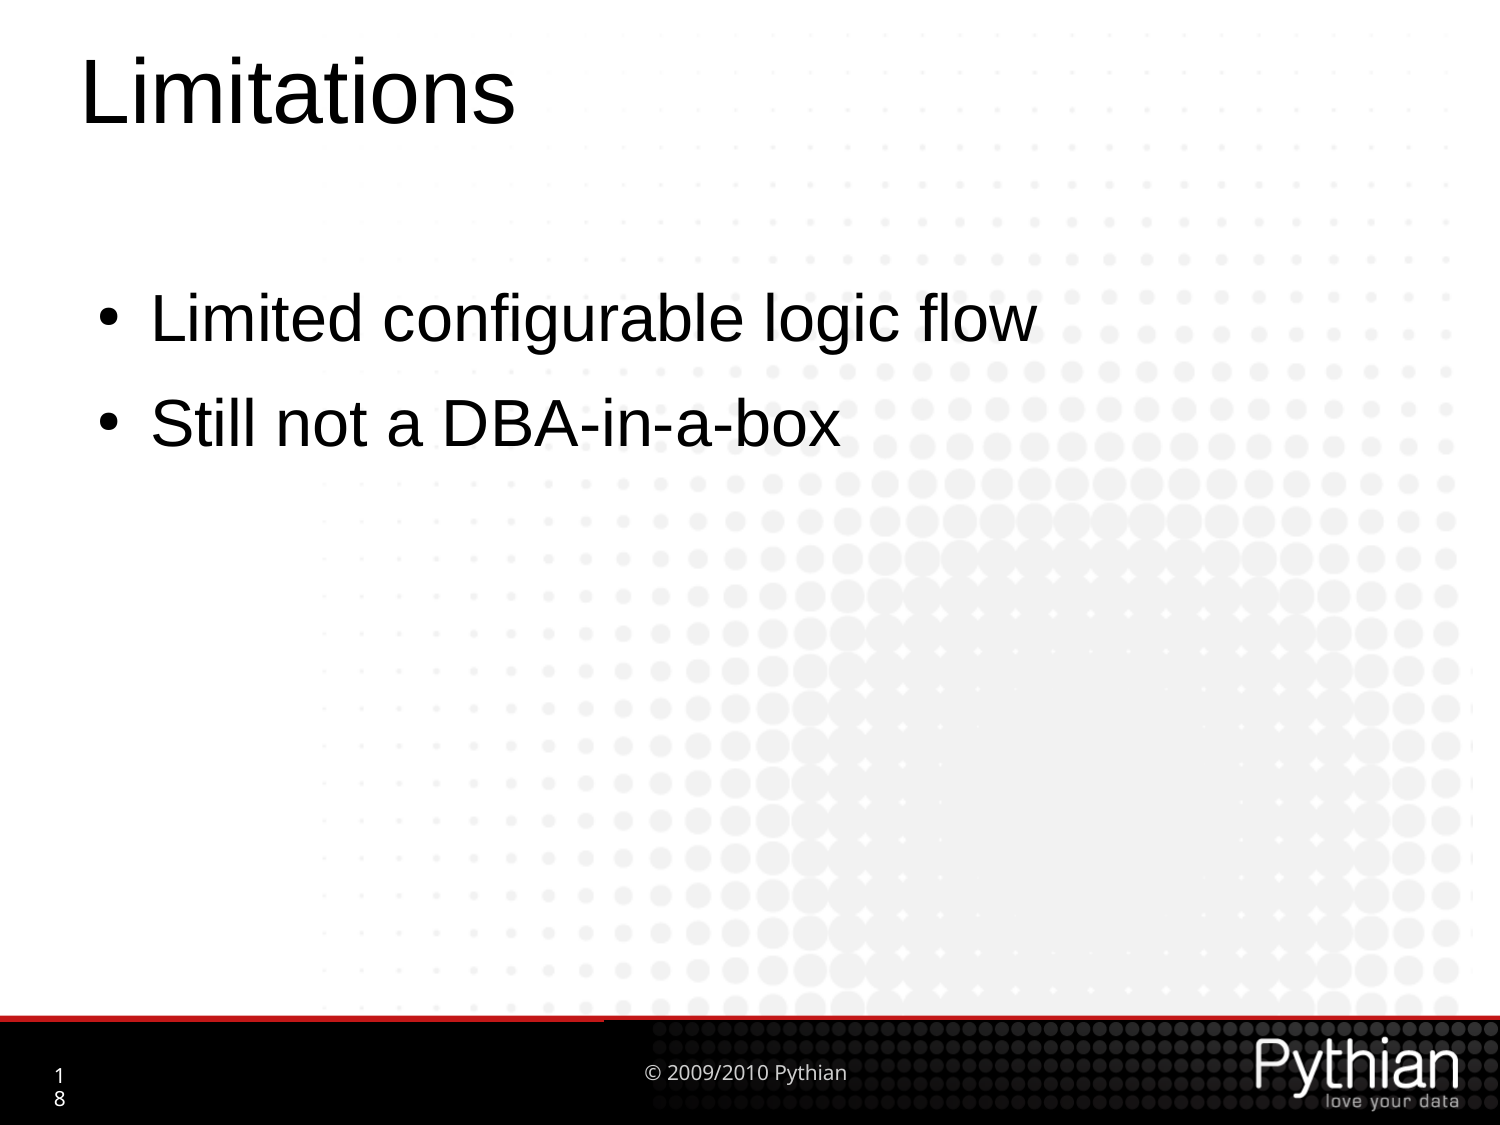

# Limitations
Limited configurable logic flow
Still not a DBA-in-a-box